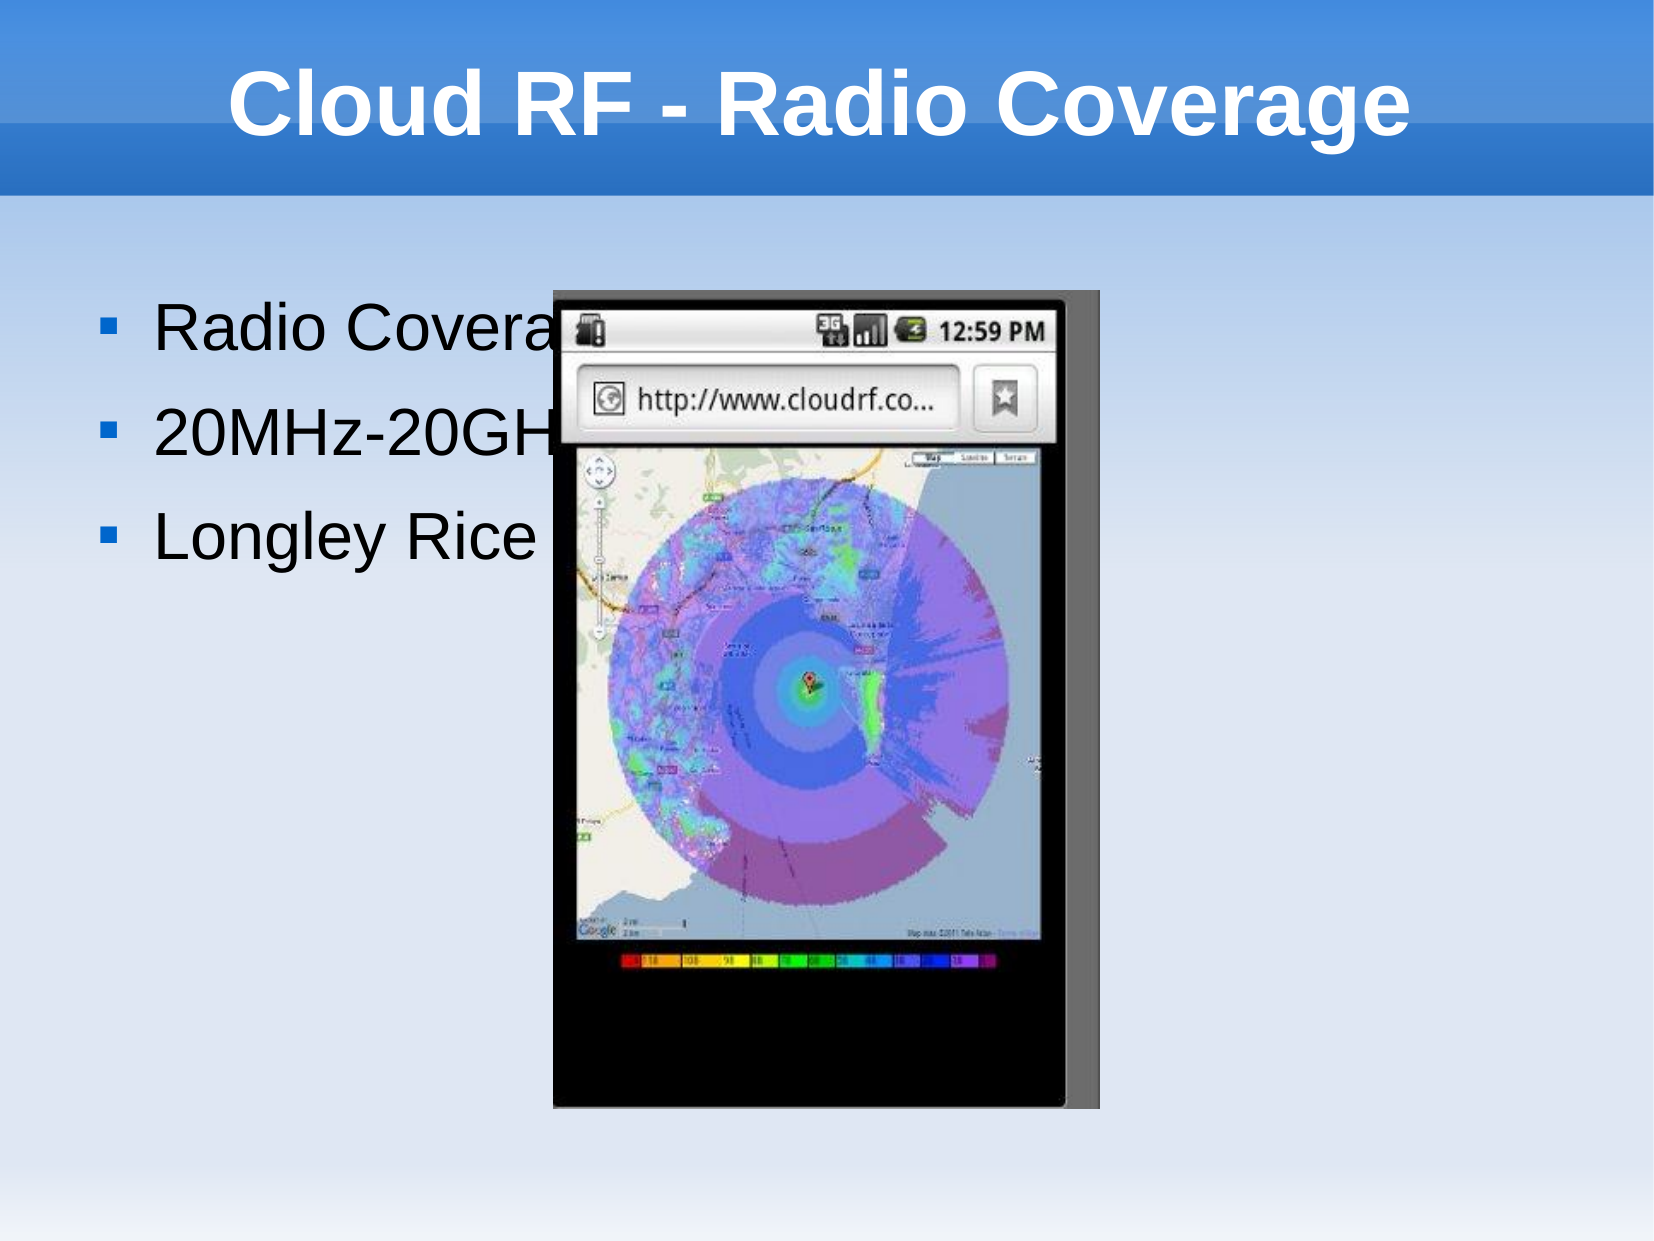

# Cloud RF - Radio Coverage
Radio Coverage Plots
20MHz-20GHz
Longley Rice Models